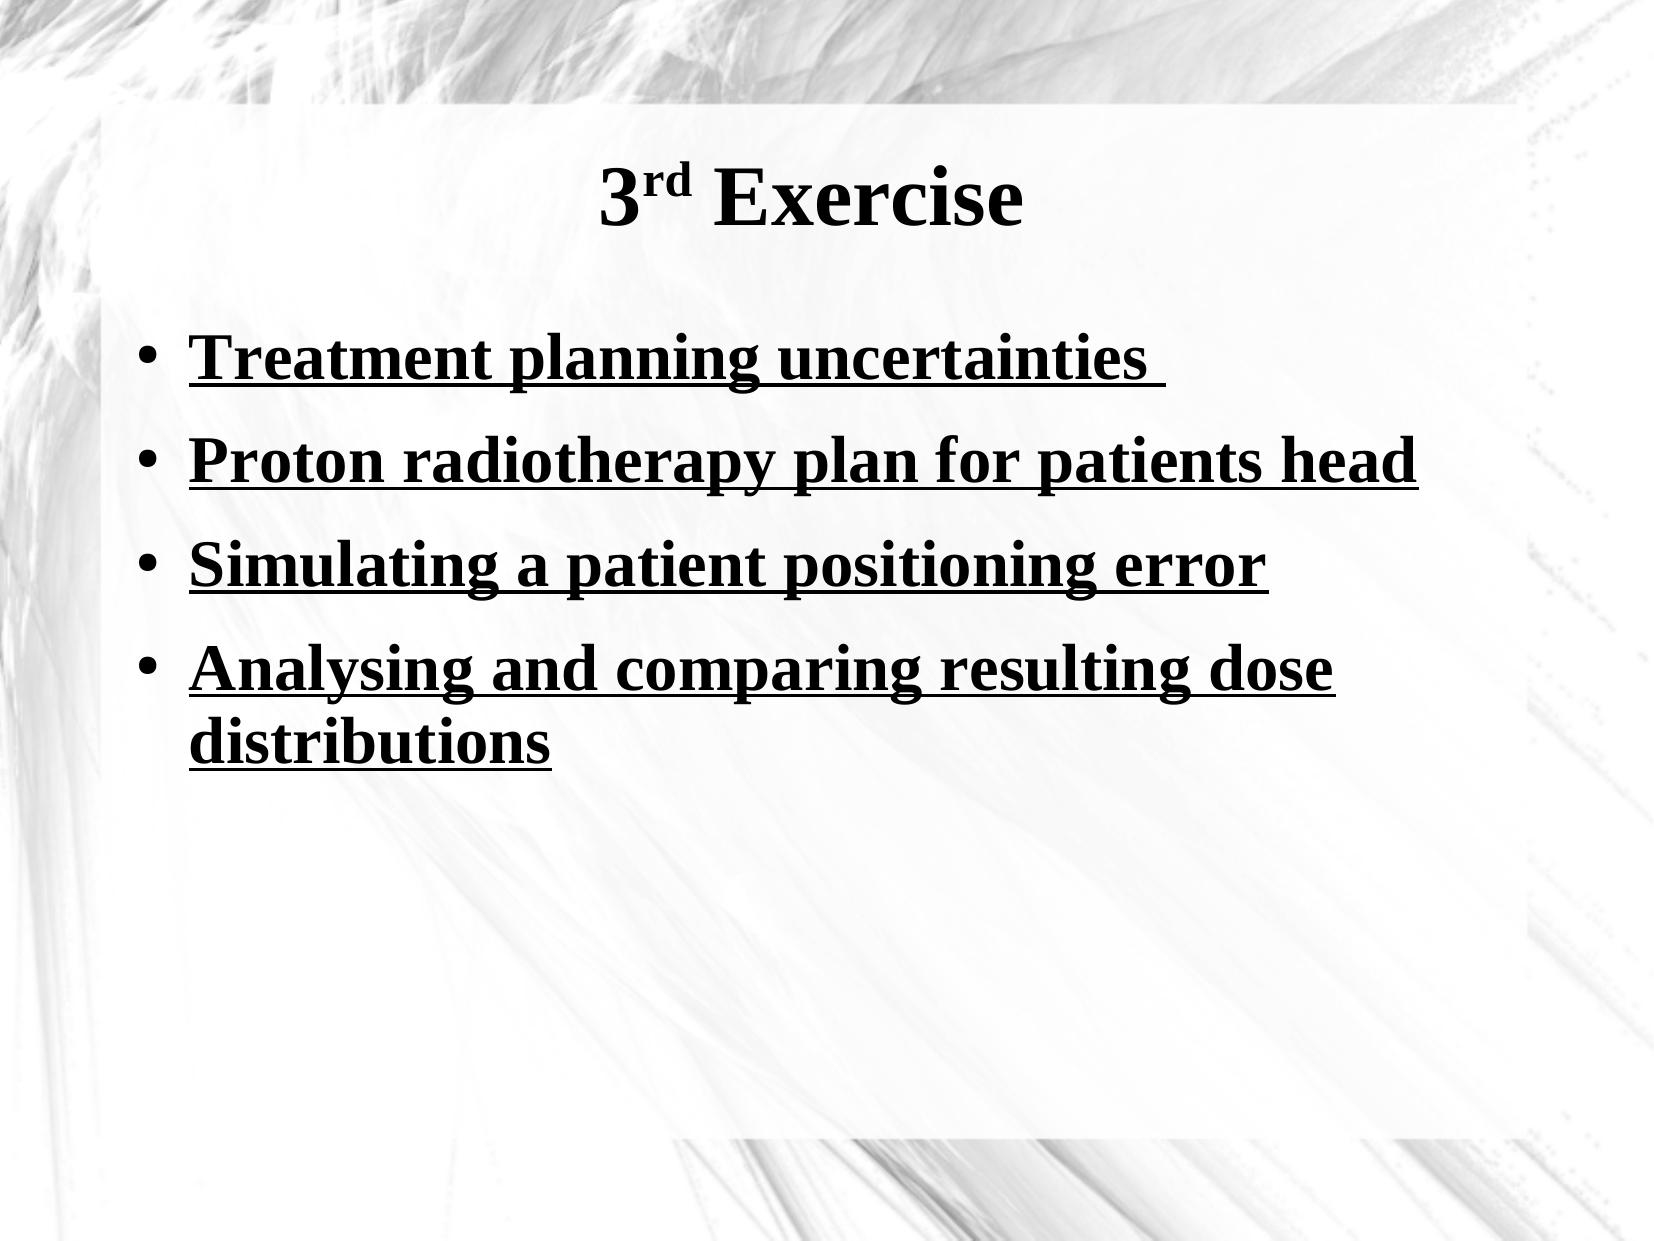

# 3rd Exercise
Treatment planning uncertainties
Proton radiotherapy plan for patients head
Simulating a patient positioning error
Analysing and comparing resulting dose distributions